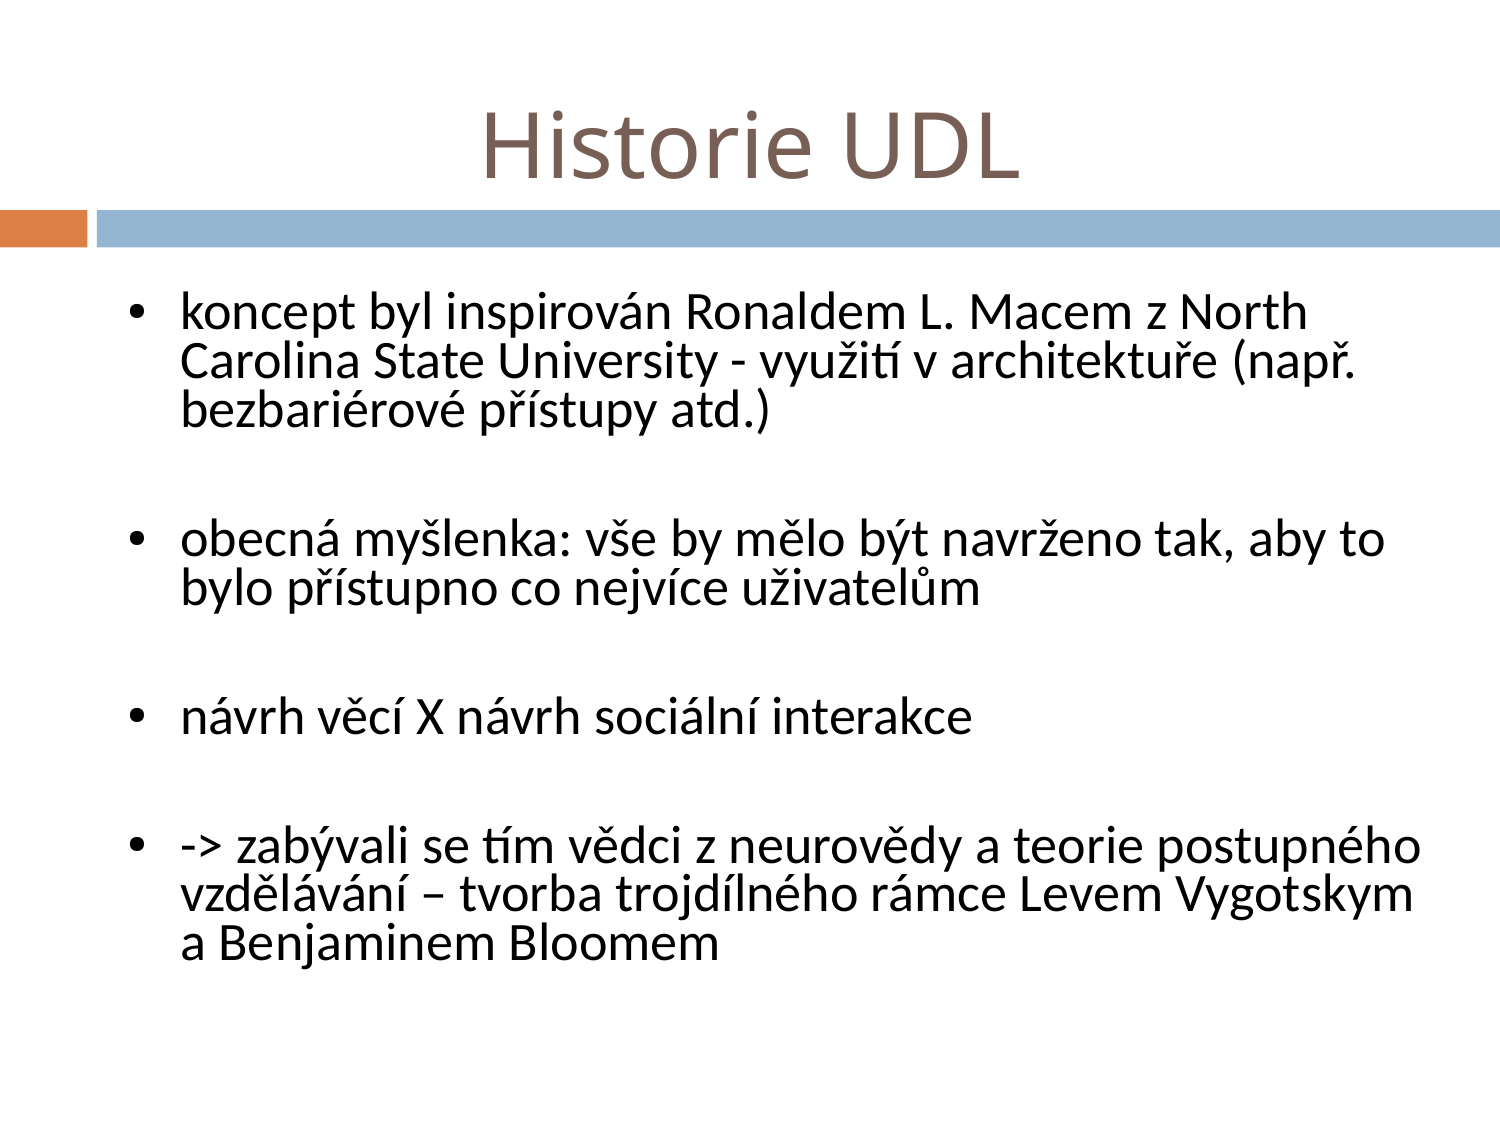

# Historie UDL
koncept byl inspirován Ronaldem L. Macem z North Carolina State University - využití v architektuře (např. bezbariérové přístupy atd.)
obecná myšlenka: vše by mělo být navrženo tak, aby to bylo přístupno co nejvíce uživatelům
návrh věcí X návrh sociální interakce
-> zabývali se tím vědci z neurovědy a teorie postupného vzdělávání – tvorba trojdílného rámce Levem Vygotskym a Benjaminem Bloomem